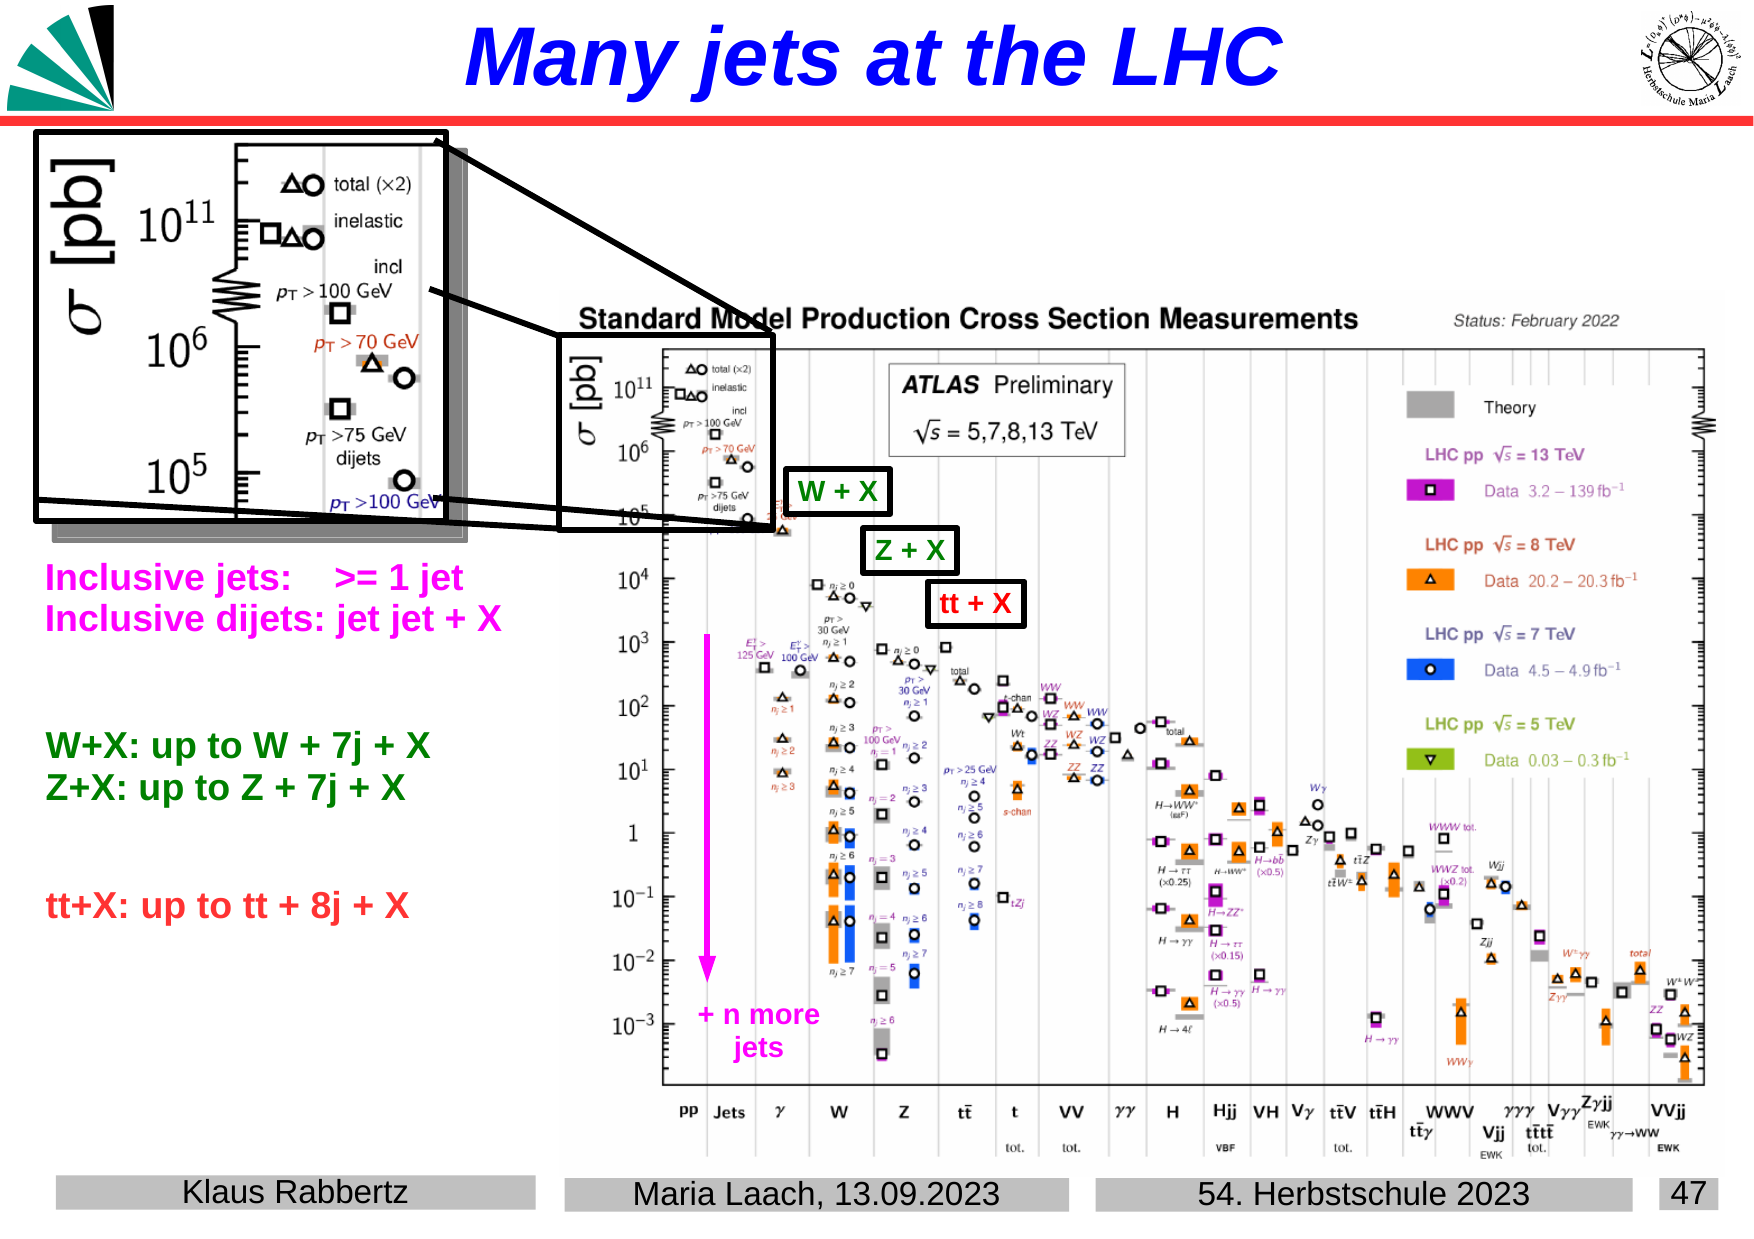

# Many jets at the LHC
W + X
Z + X
Inclusive jets: >= 1 jet
Inclusive dijets: jet jet + X
tt + X
W+X: up to W + 7j + X
Z+X: up to Z + 7j + X
tt+X: up to tt + 8j + X
+ n more
jets